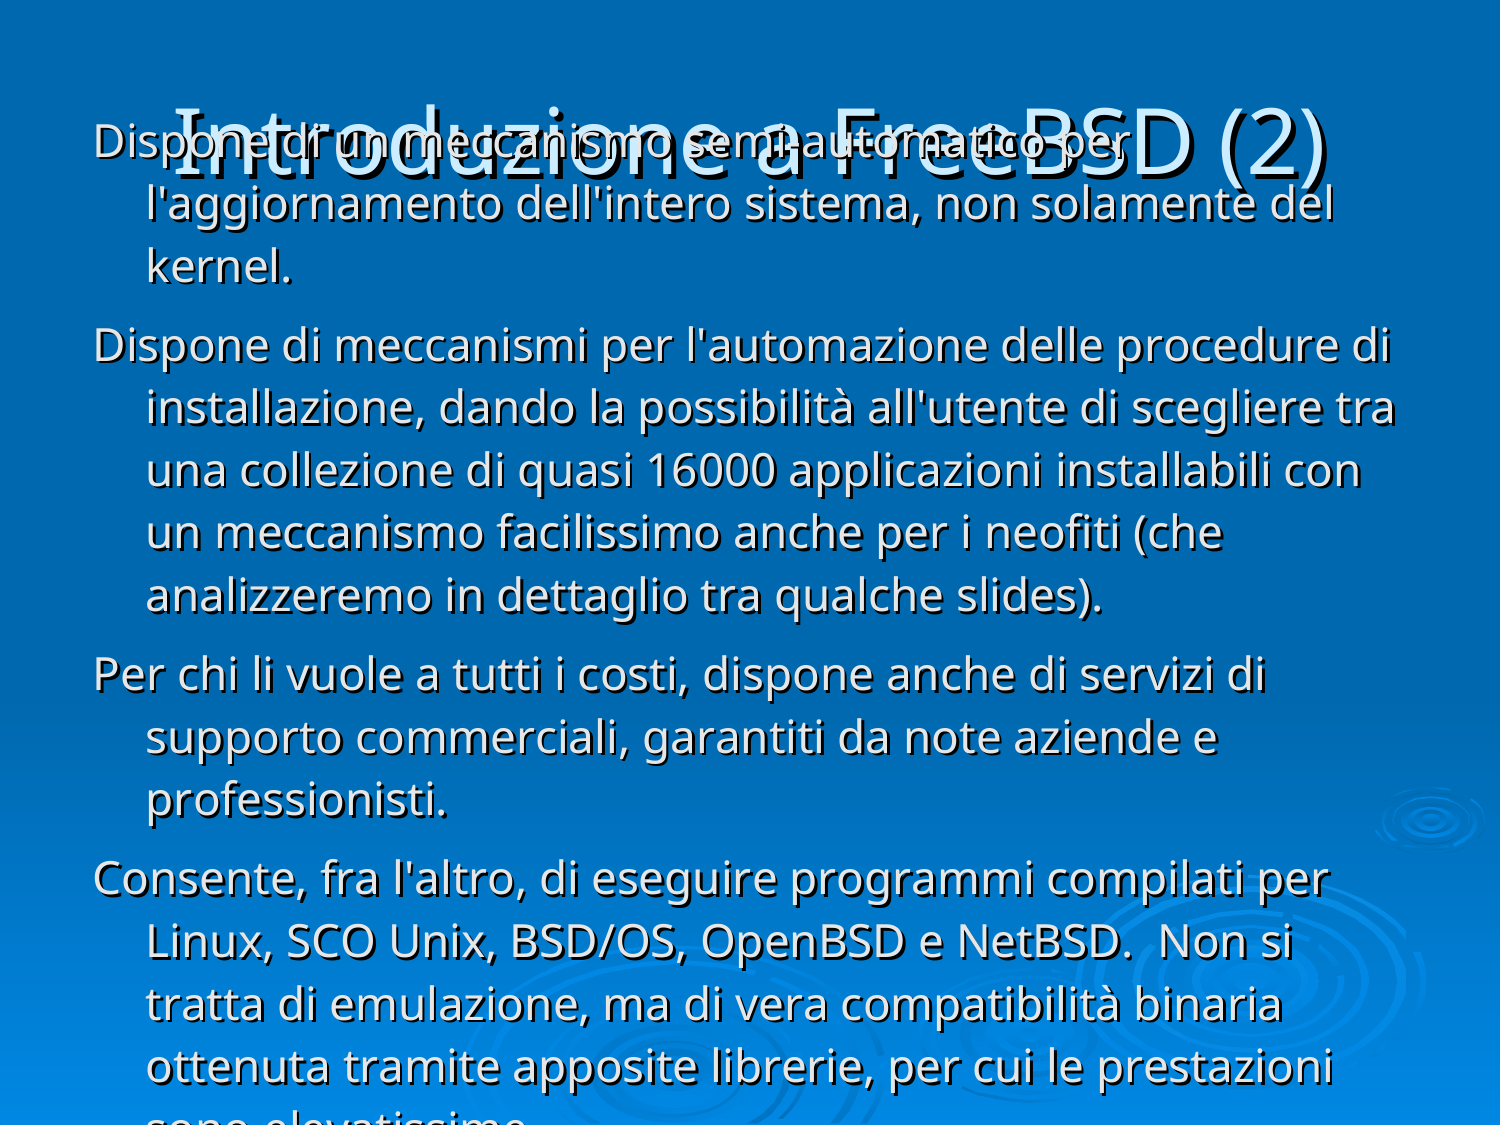

# Introduzione a FreeBSD (2)
Dispone di un meccanismo semi-automatico per l'aggiornamento dell'intero sistema, non solamente del kernel.
Dispone di meccanismi per l'automazione delle procedure di installazione, dando la possibilità all'utente di scegliere tra una collezione di quasi 16000 applicazioni installabili con un meccanismo facilissimo anche per i neofiti (che analizzeremo in dettaglio tra qualche slides).
Per chi li vuole a tutti i costi, dispone anche di servizi di supporto commerciali, garantiti da note aziende e professionisti.
Consente, fra l'altro, di eseguire programmi compilati per Linux, SCO Unix, BSD/OS, OpenBSD e NetBSD. Non si tratta di emulazione, ma di vera compatibilità binaria ottenuta tramite apposite librerie, per cui le prestazioni sono elevatissime.